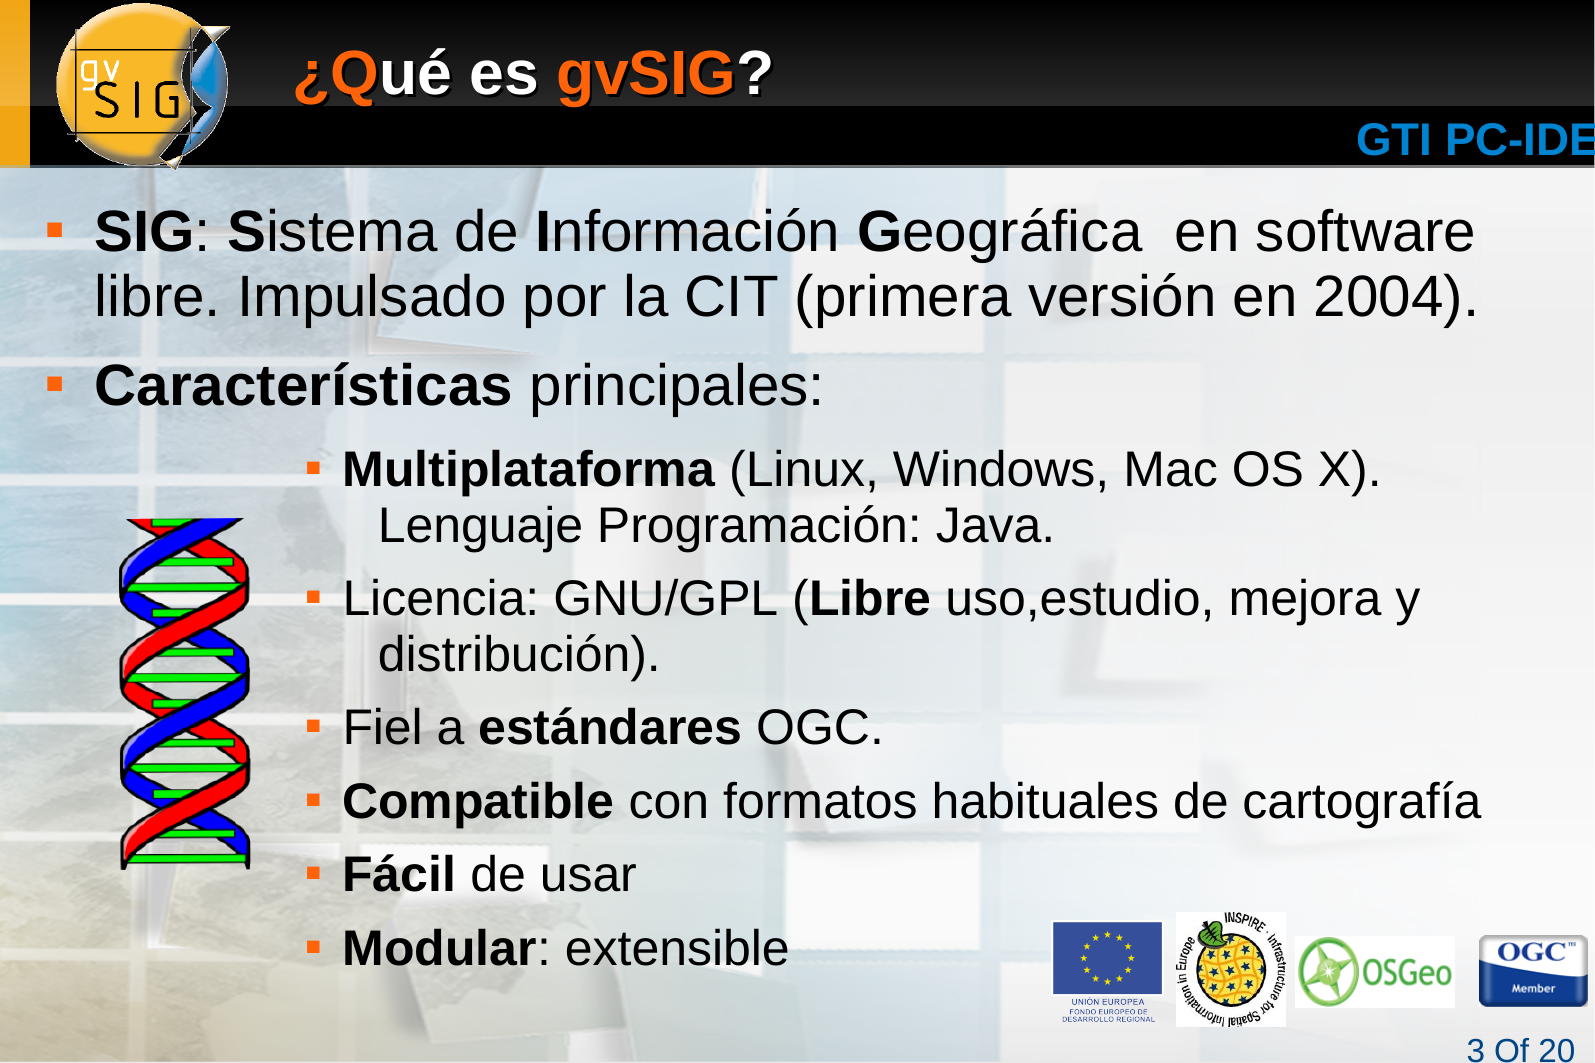

¿Qué es gvSIG?
# SIG: Sistema de Información Geográfica en software libre. Impulsado por la CIT (primera versión en 2004).
Características principales:
Multiplataforma (Linux, Windows, Mac OS X). Lenguaje Programación: Java.
Licencia: GNU/GPL (Libre uso,estudio, mejora y distribución).
Fiel a estándares OGC.
Compatible con formatos habituales de cartografía
Fácil de usar
Modular: extensible